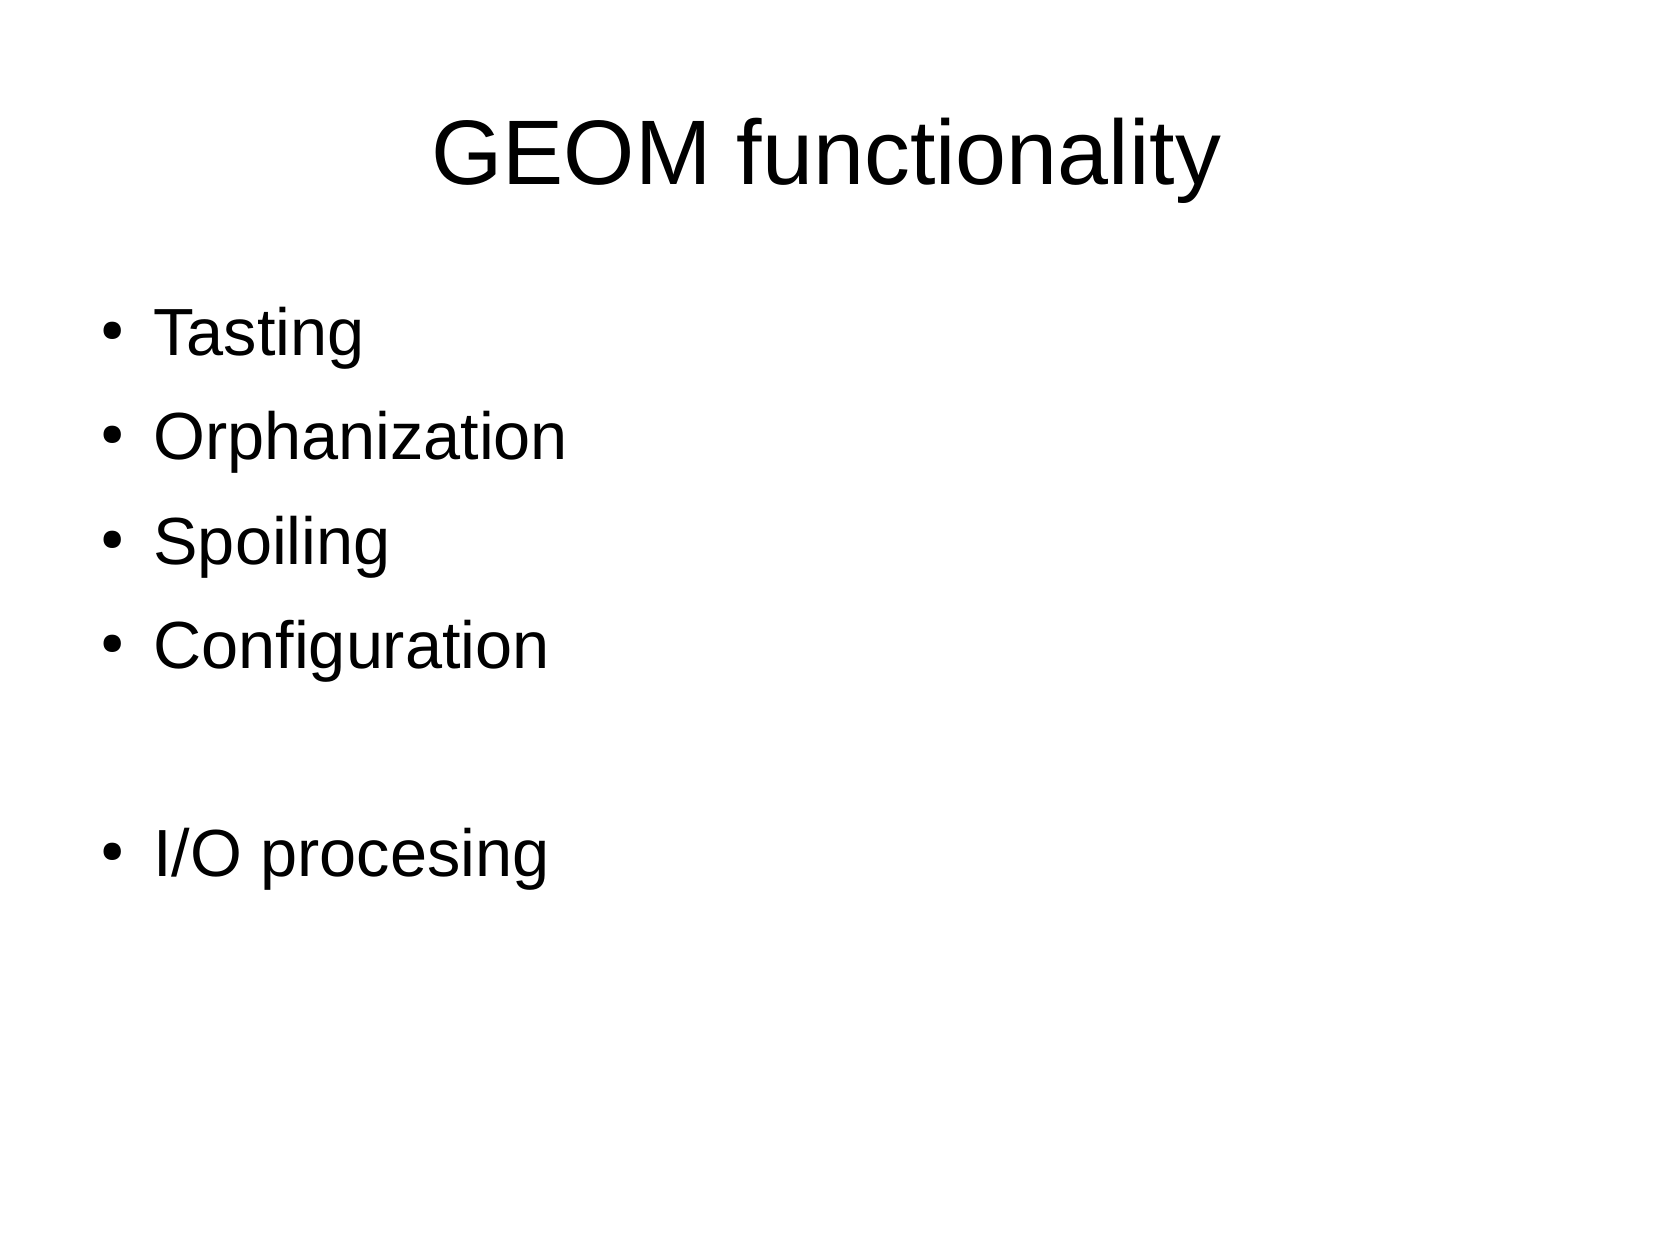

# GEOM functionality
Tasting
Orphanization
Spoiling
Configuration
I/O procesing